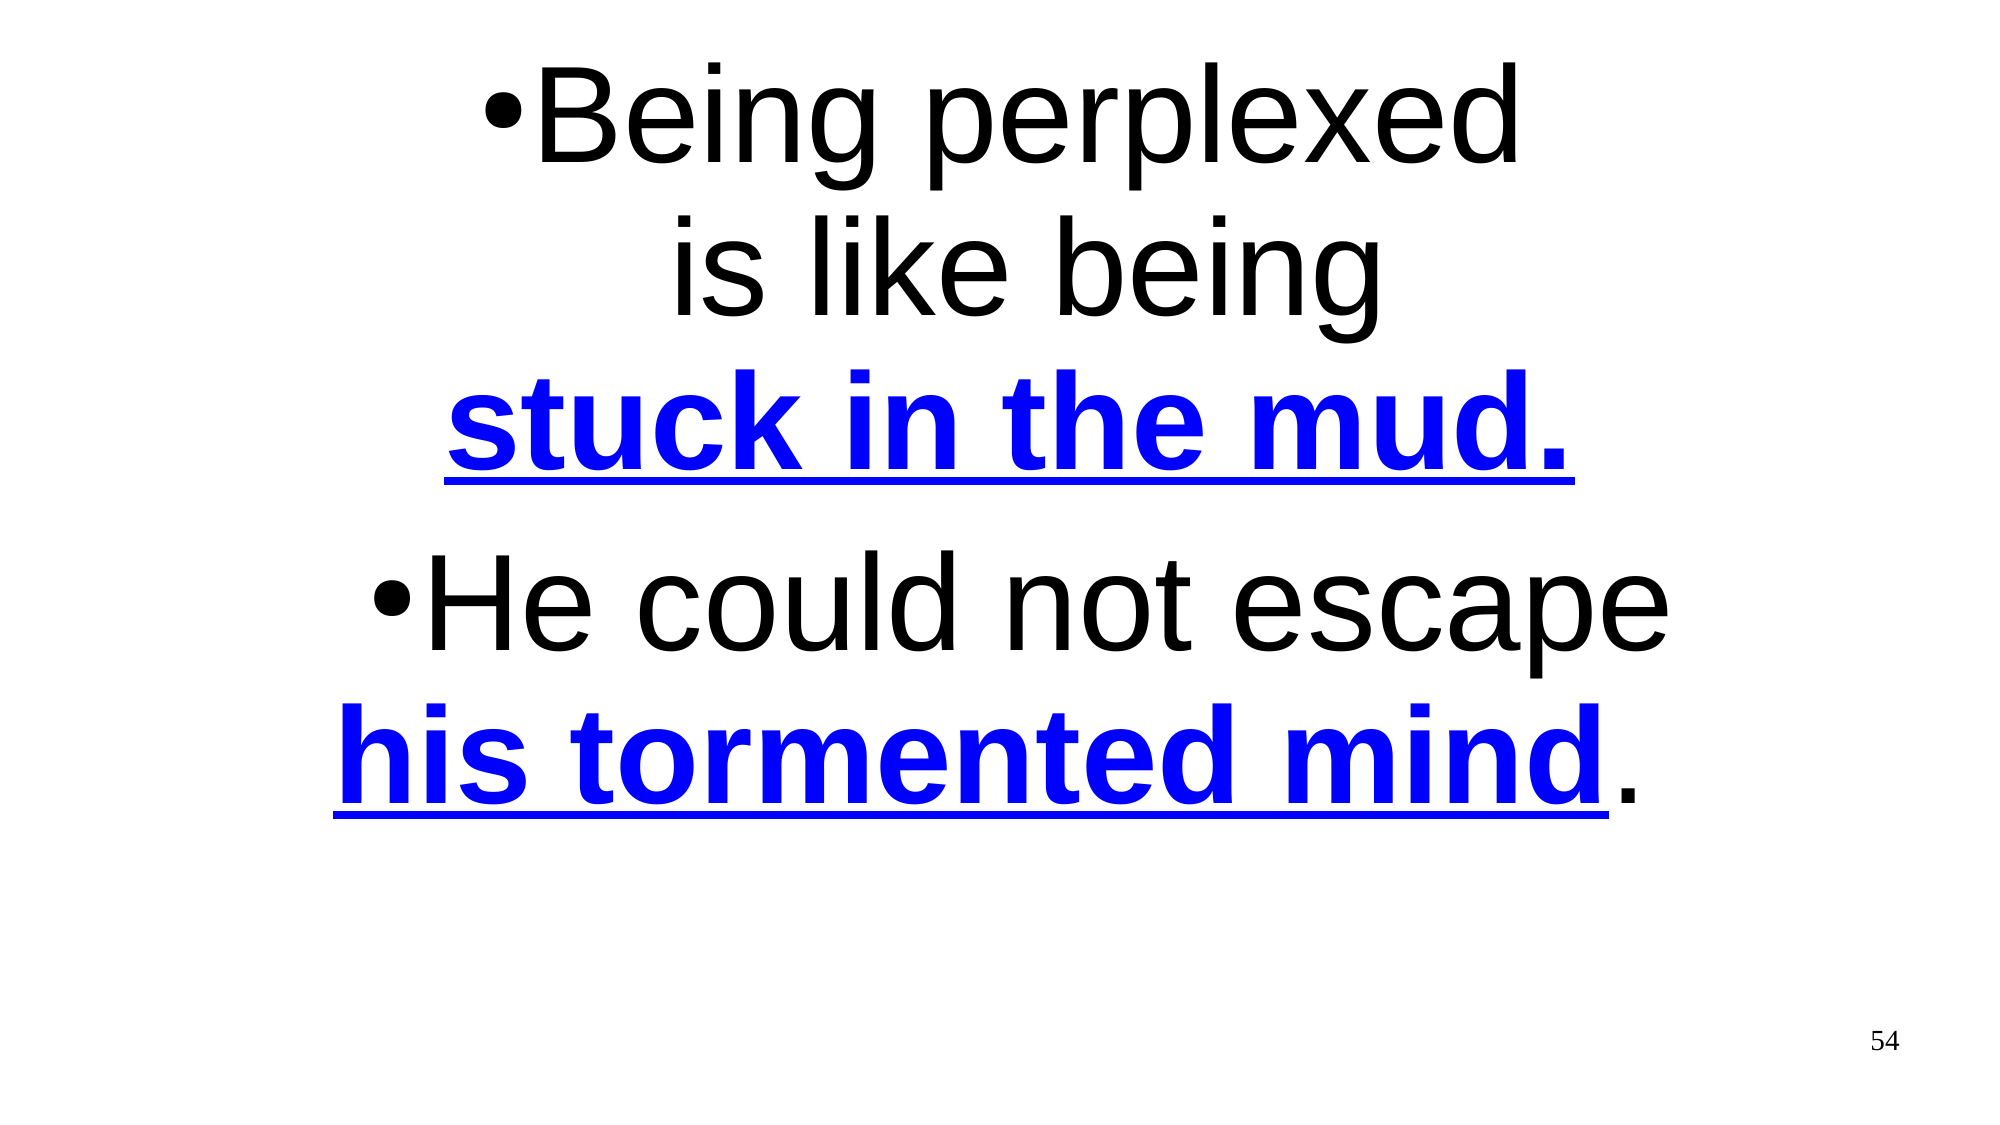

# Being perplexed is like being stuck in the mud.
He could not escape
his tormented mind.
54